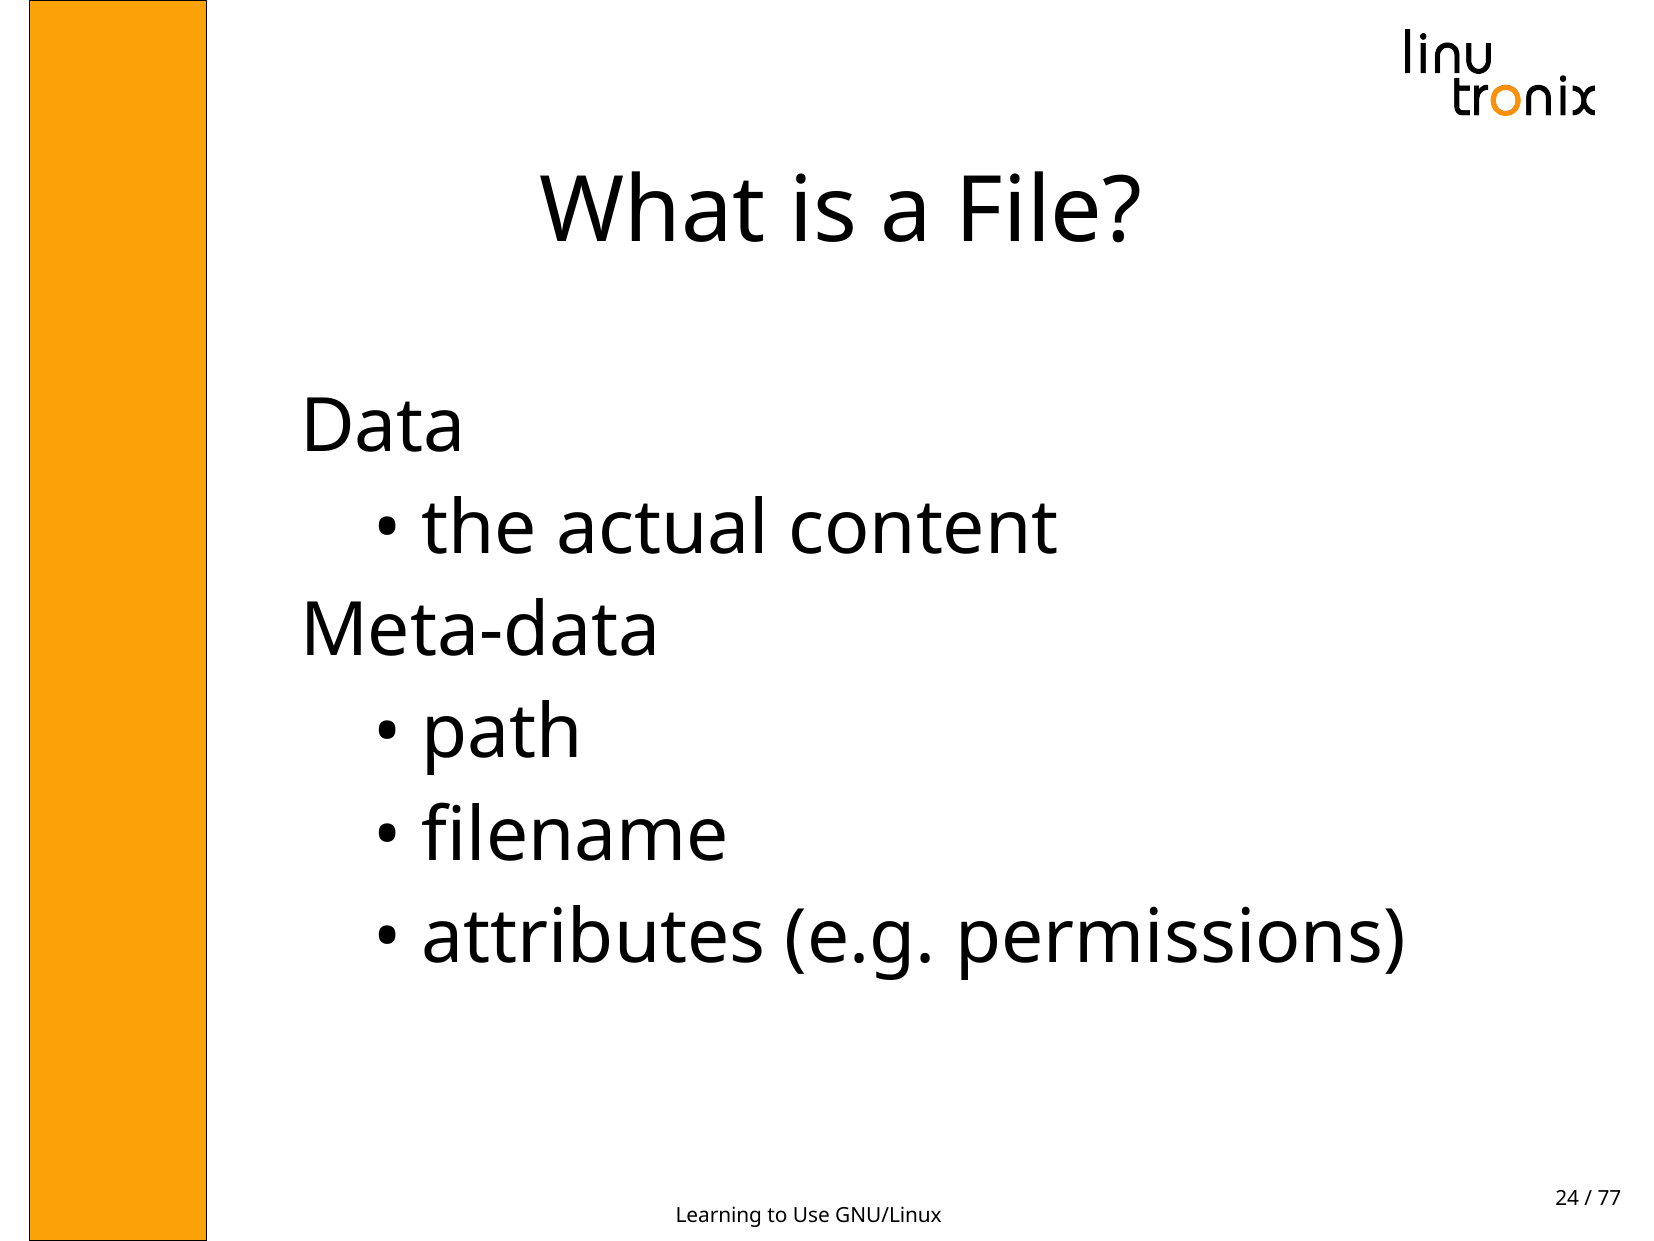

What is a File?
Data
	• the actual content
Meta-data
	• path
	• filename
	• attributes (e.g. permissions)
24
Firmenvorstellung Linutronix V3.3